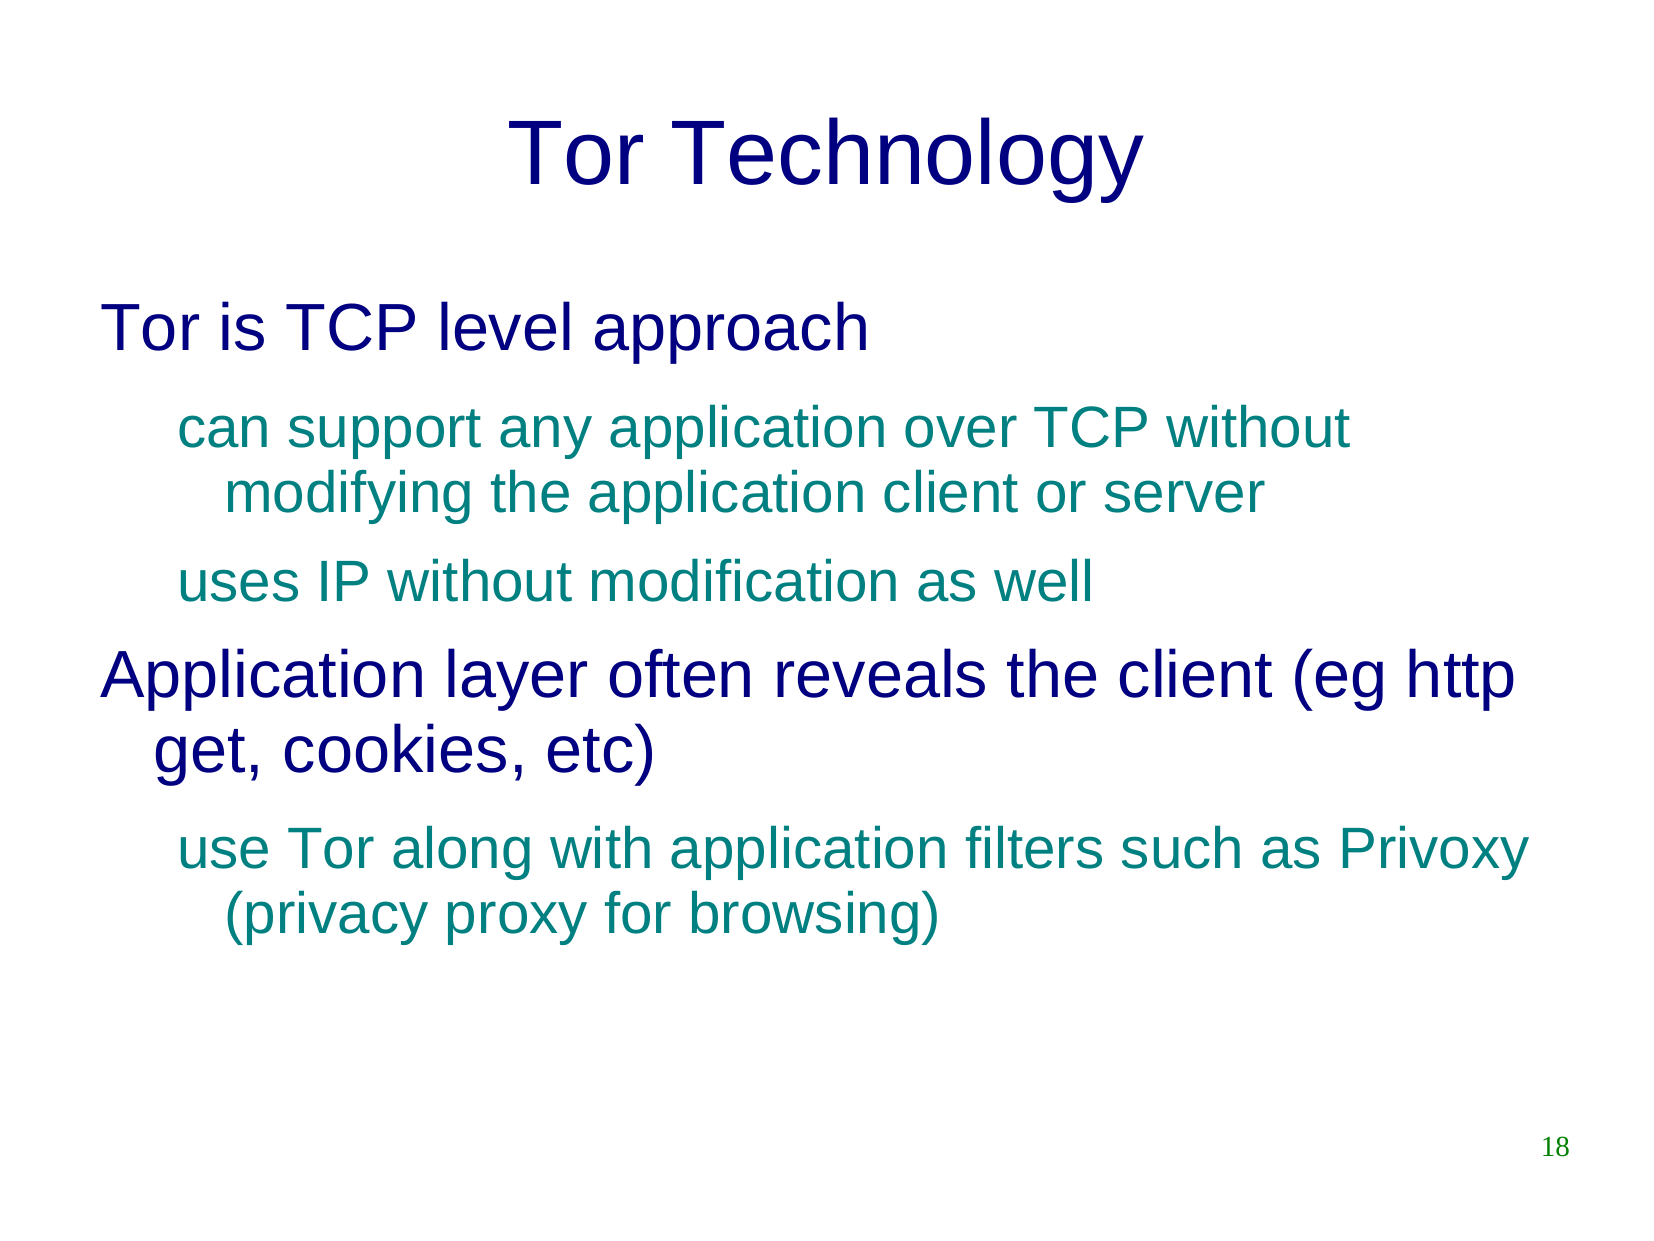

# Tor Technology
Tor is TCP level approach
can support any application over TCP without modifying the application client or server
uses IP without modification as well
Application layer often reveals the client (eg http get, cookies, etc)
use Tor along with application filters such as Privoxy (privacy proxy for browsing)
18